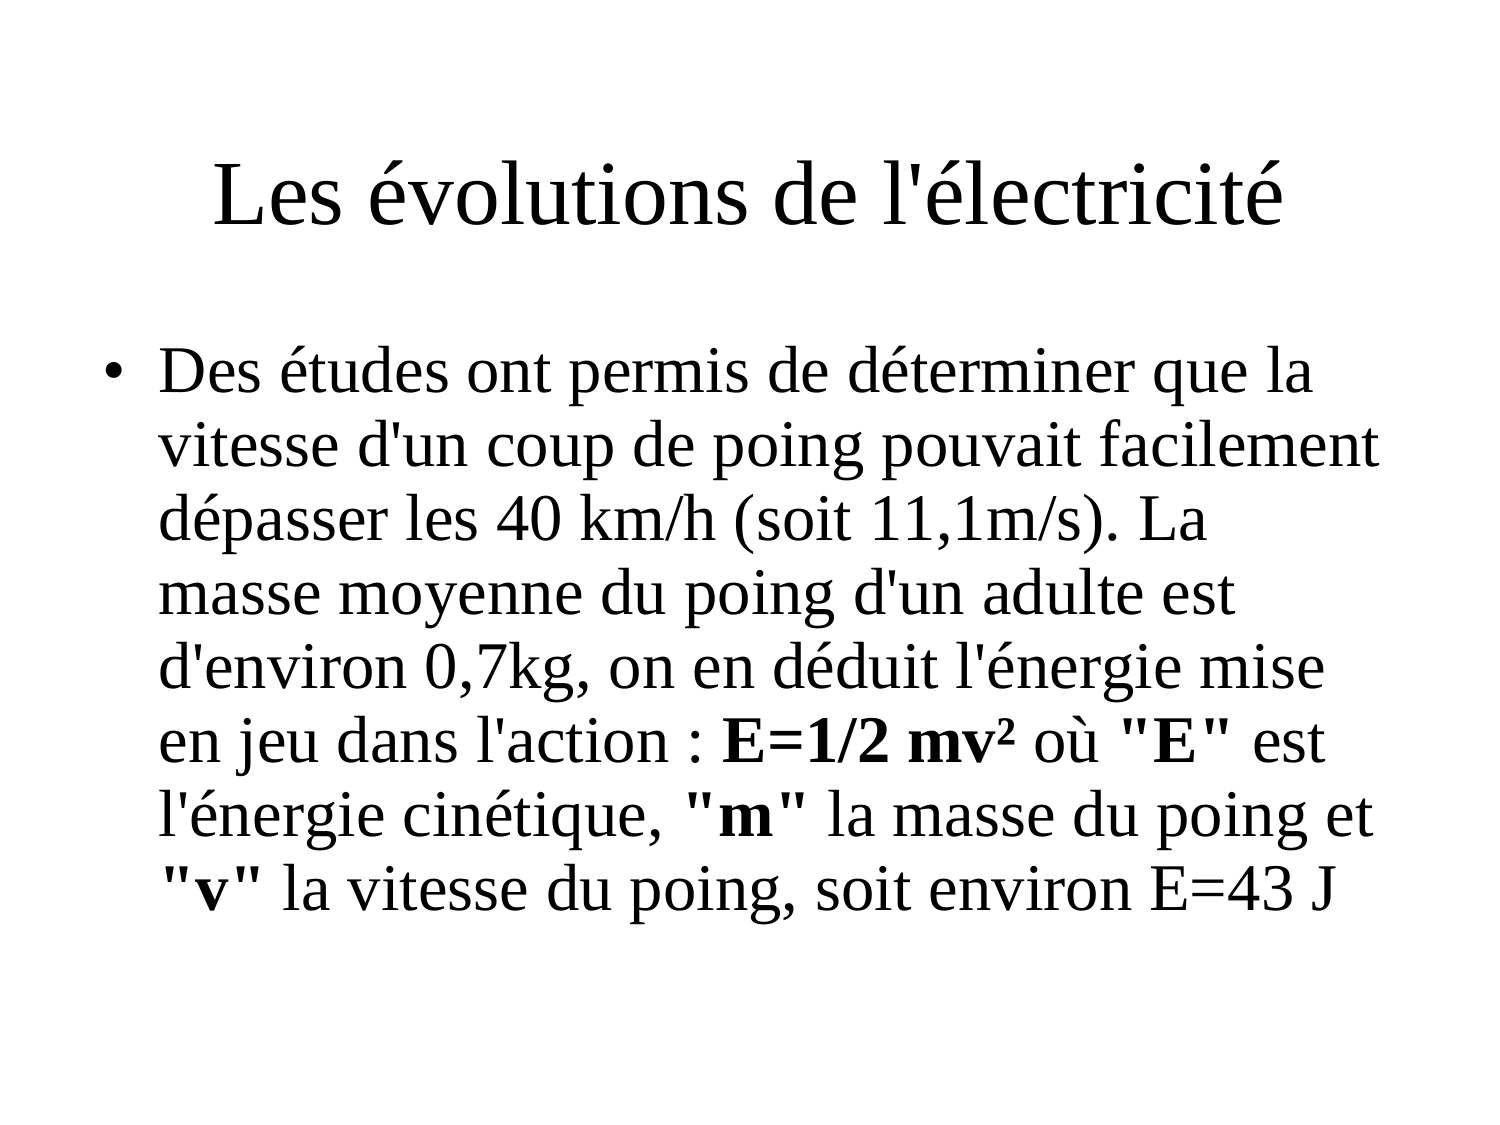

# Les évolutions de l'électricité
Des études ont permis de déterminer que la vitesse d'un coup de poing pouvait facilement dépasser les 40 km/h (soit 11,1m/s). La masse moyenne du poing d'un adulte est d'environ 0,7kg, on en déduit l'énergie mise en jeu dans l'action : E=1/2 mv² où "E" est l'énergie cinétique, "m" la masse du poing et "v" la vitesse du poing, soit environ E=43 J